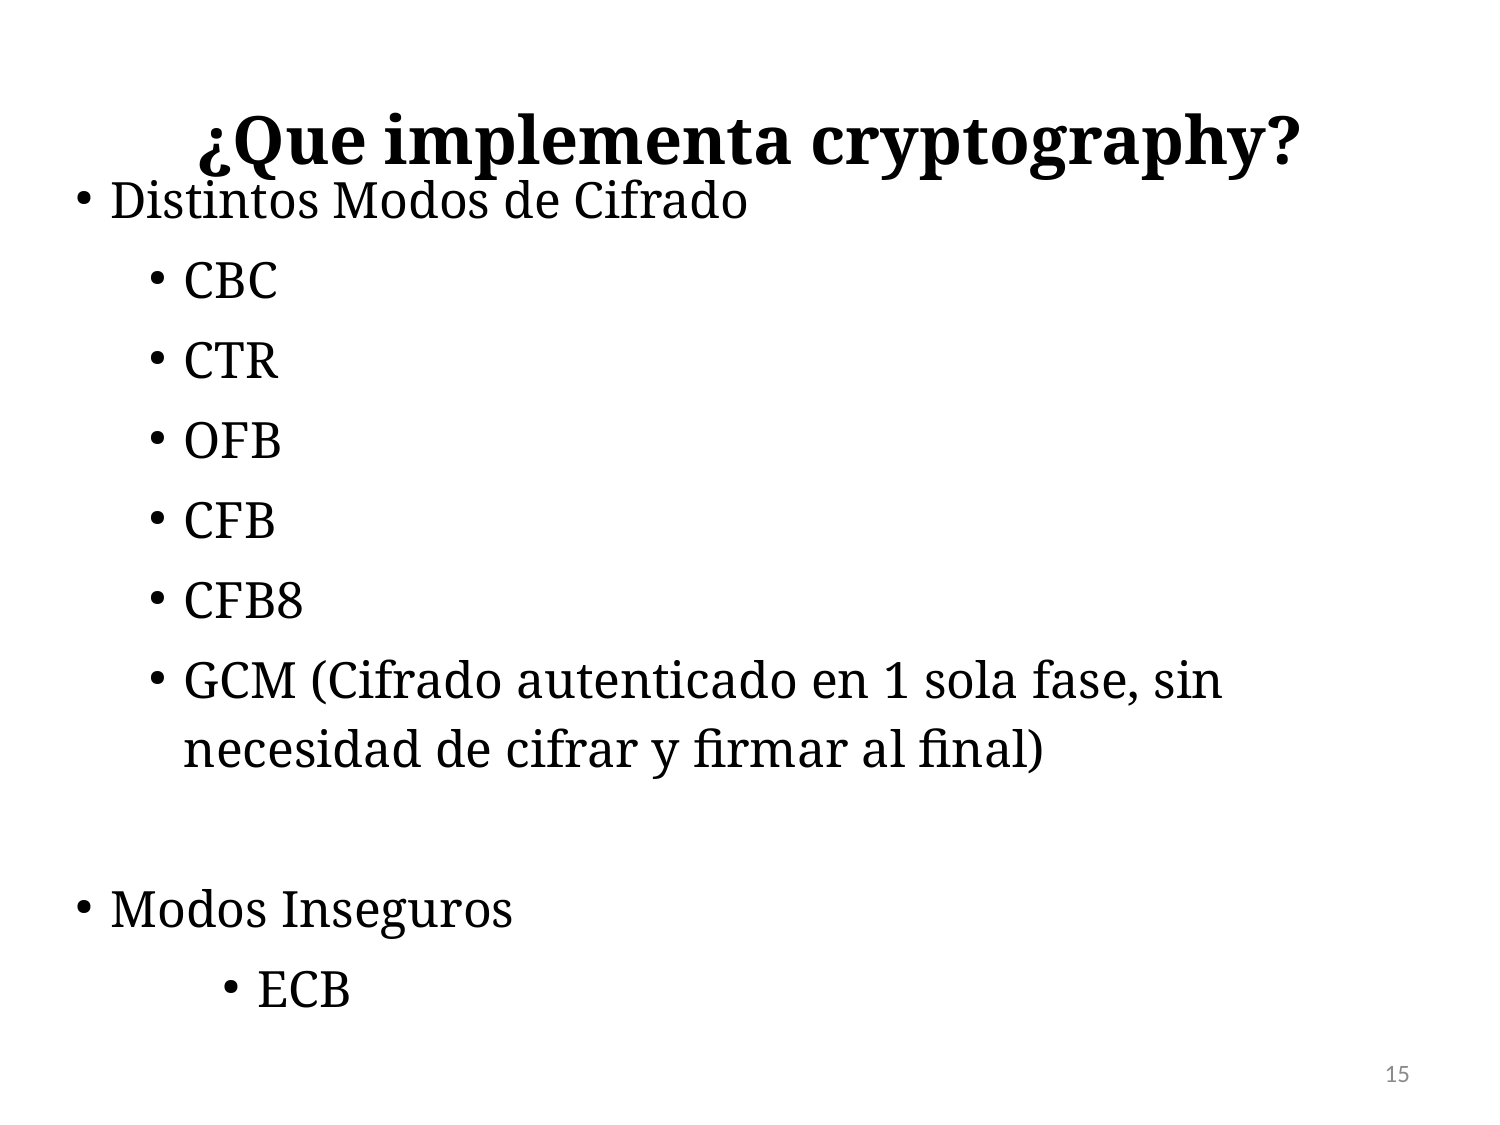

# ¿Que implementa cryptography?
Distintos Modos de Cifrado
CBC
CTR
OFB
CFB
CFB8
GCM (Cifrado autenticado en 1 sola fase, sin necesidad de cifrar y firmar al final)
Modos Inseguros
ECB
Luis González Fernández - Cryptography
15